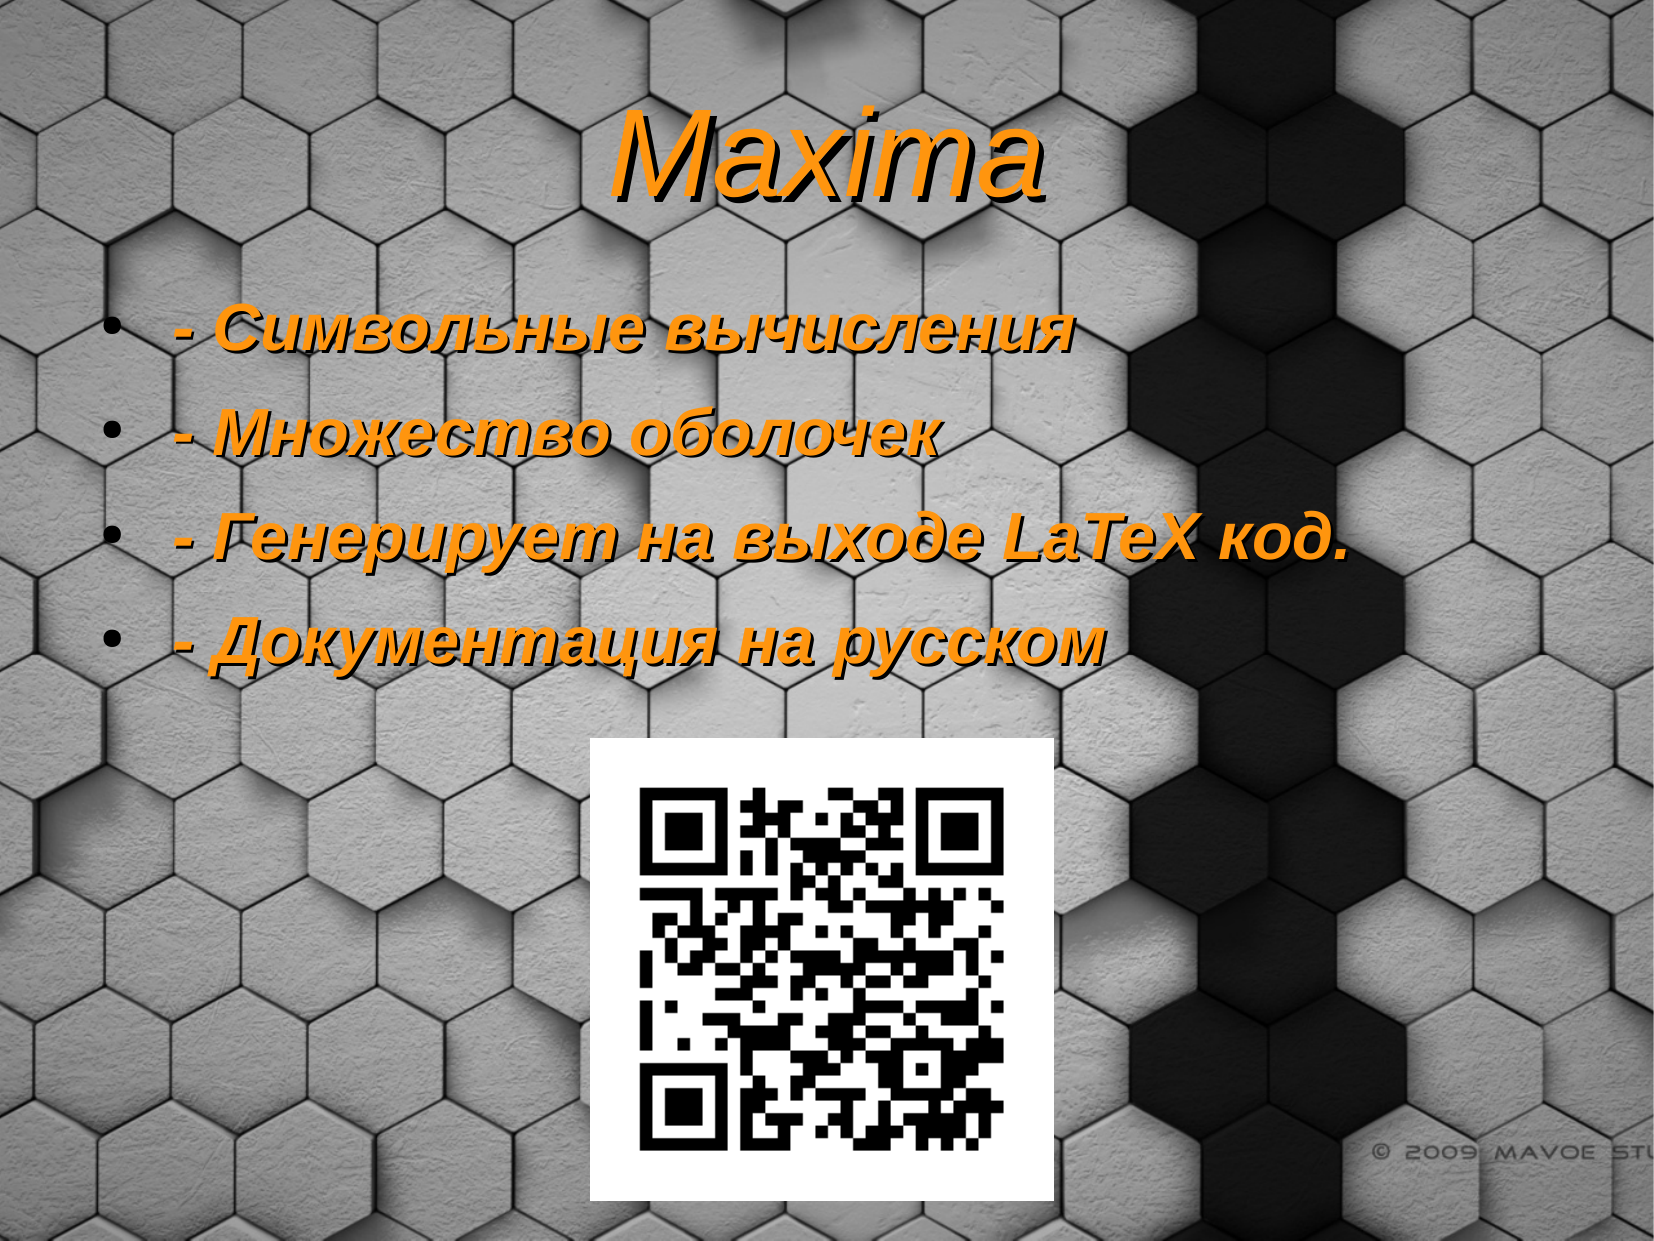

# Maxima
 - Символьные вычисления
 - Множество оболочек
 - Генерирует на выходе LaTeX код.
 - Документация на русском